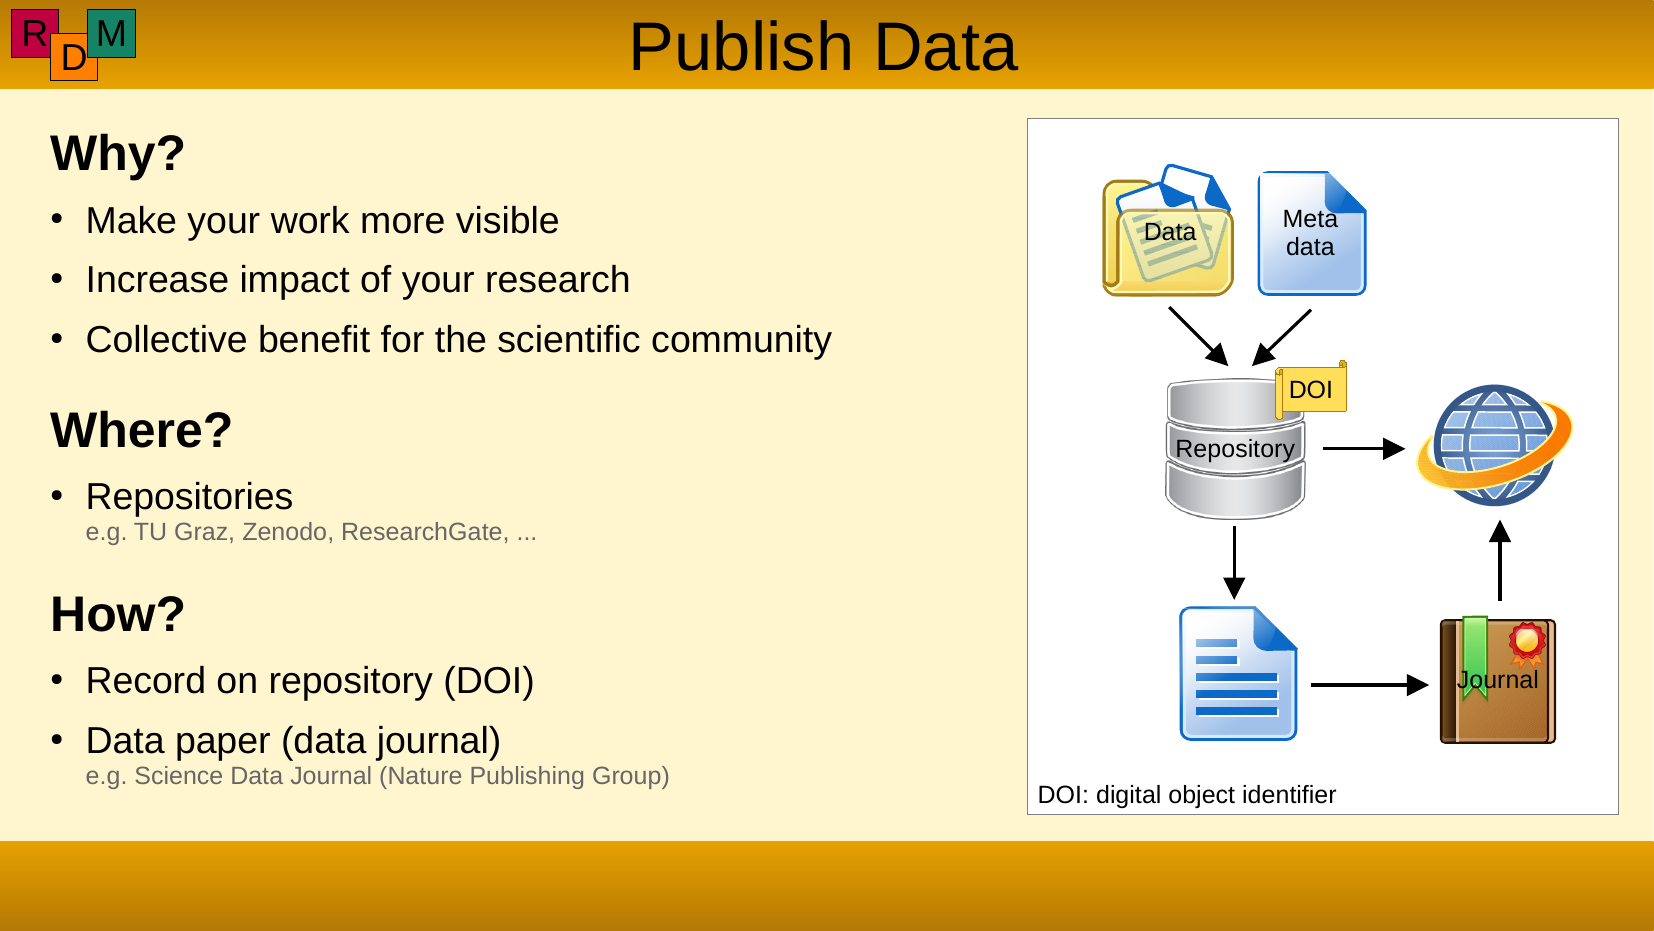

# Publish Data
R
M
D
Why?
Make your work more visible
Increase impact of your research
Collective benefit for the scientific community
Where?
Repositories
e.g. TU Graz, Zenodo, ResearchGate, ...
How?
Record on repository (DOI)
Data paper (data journal)
e.g. Science Data Journal (Nature Publishing Group)
Data
Meta
data
DOI
Repository
Journal
DOI: digital object identifier